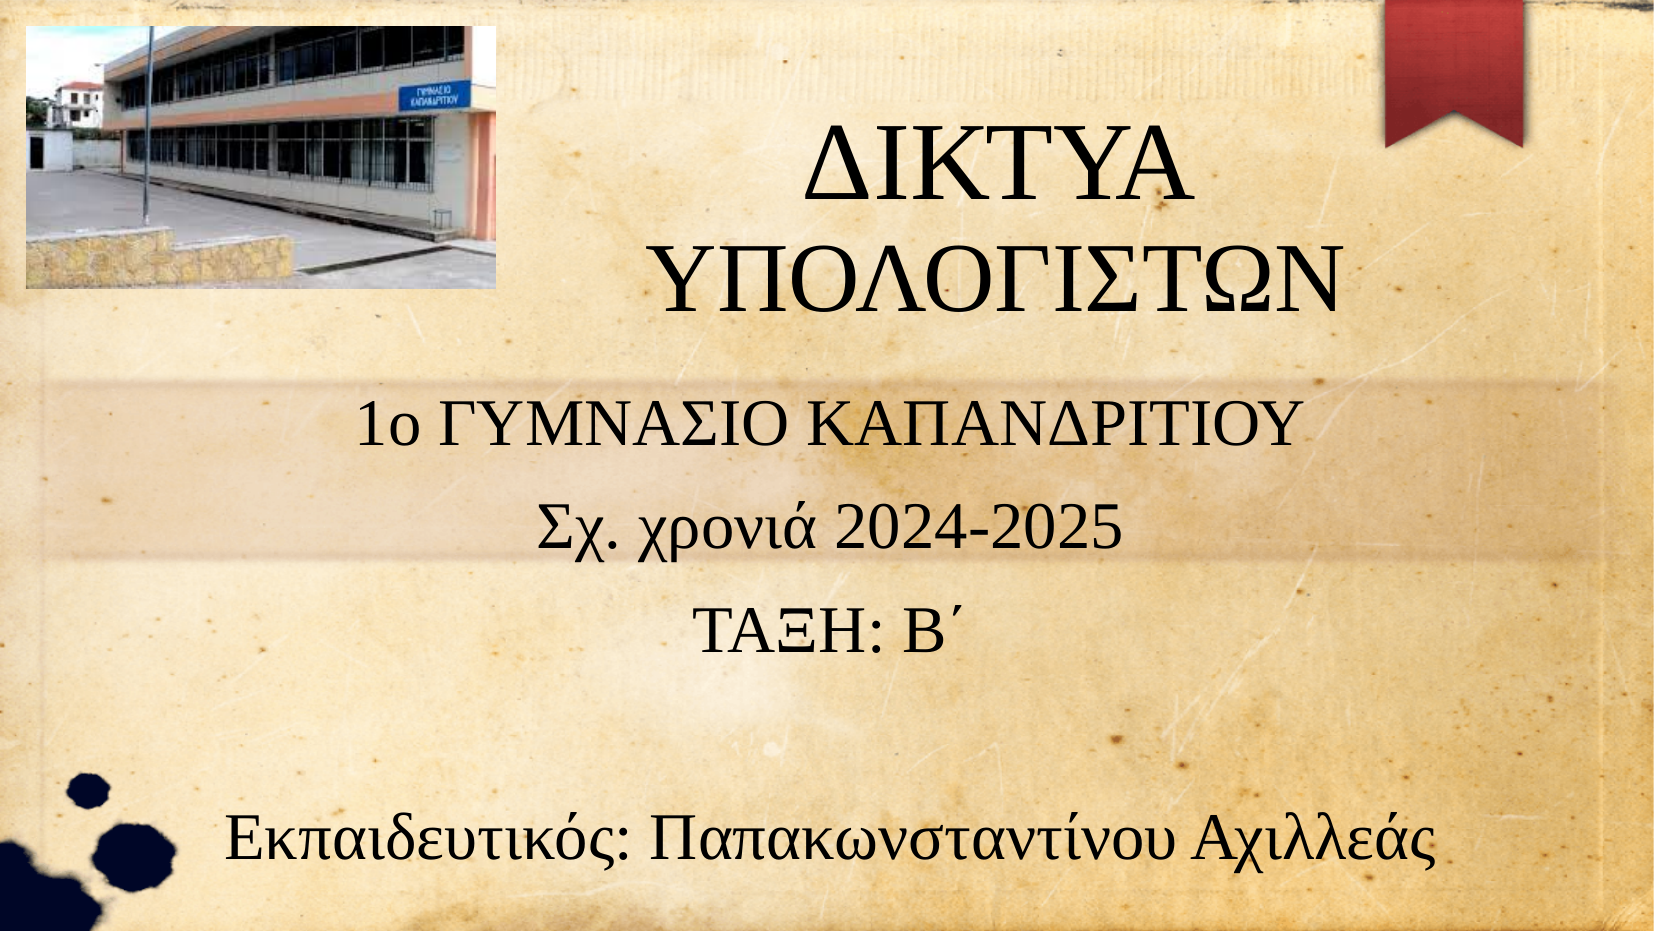

# ΔΙΚΤΥΑ ΥΠΟΛΟΓΙΣΤΩΝ
1ο ΓΥΜΝΑΣΙΟ ΚΑΠΑΝΔΡΙΤΙΟΥ
Σχ. χρονιά 2024-2025
ΤΑΞΗ: Β΄
Εκπαιδευτικός: Παπακωνσταντίνου Αχιλλεάς